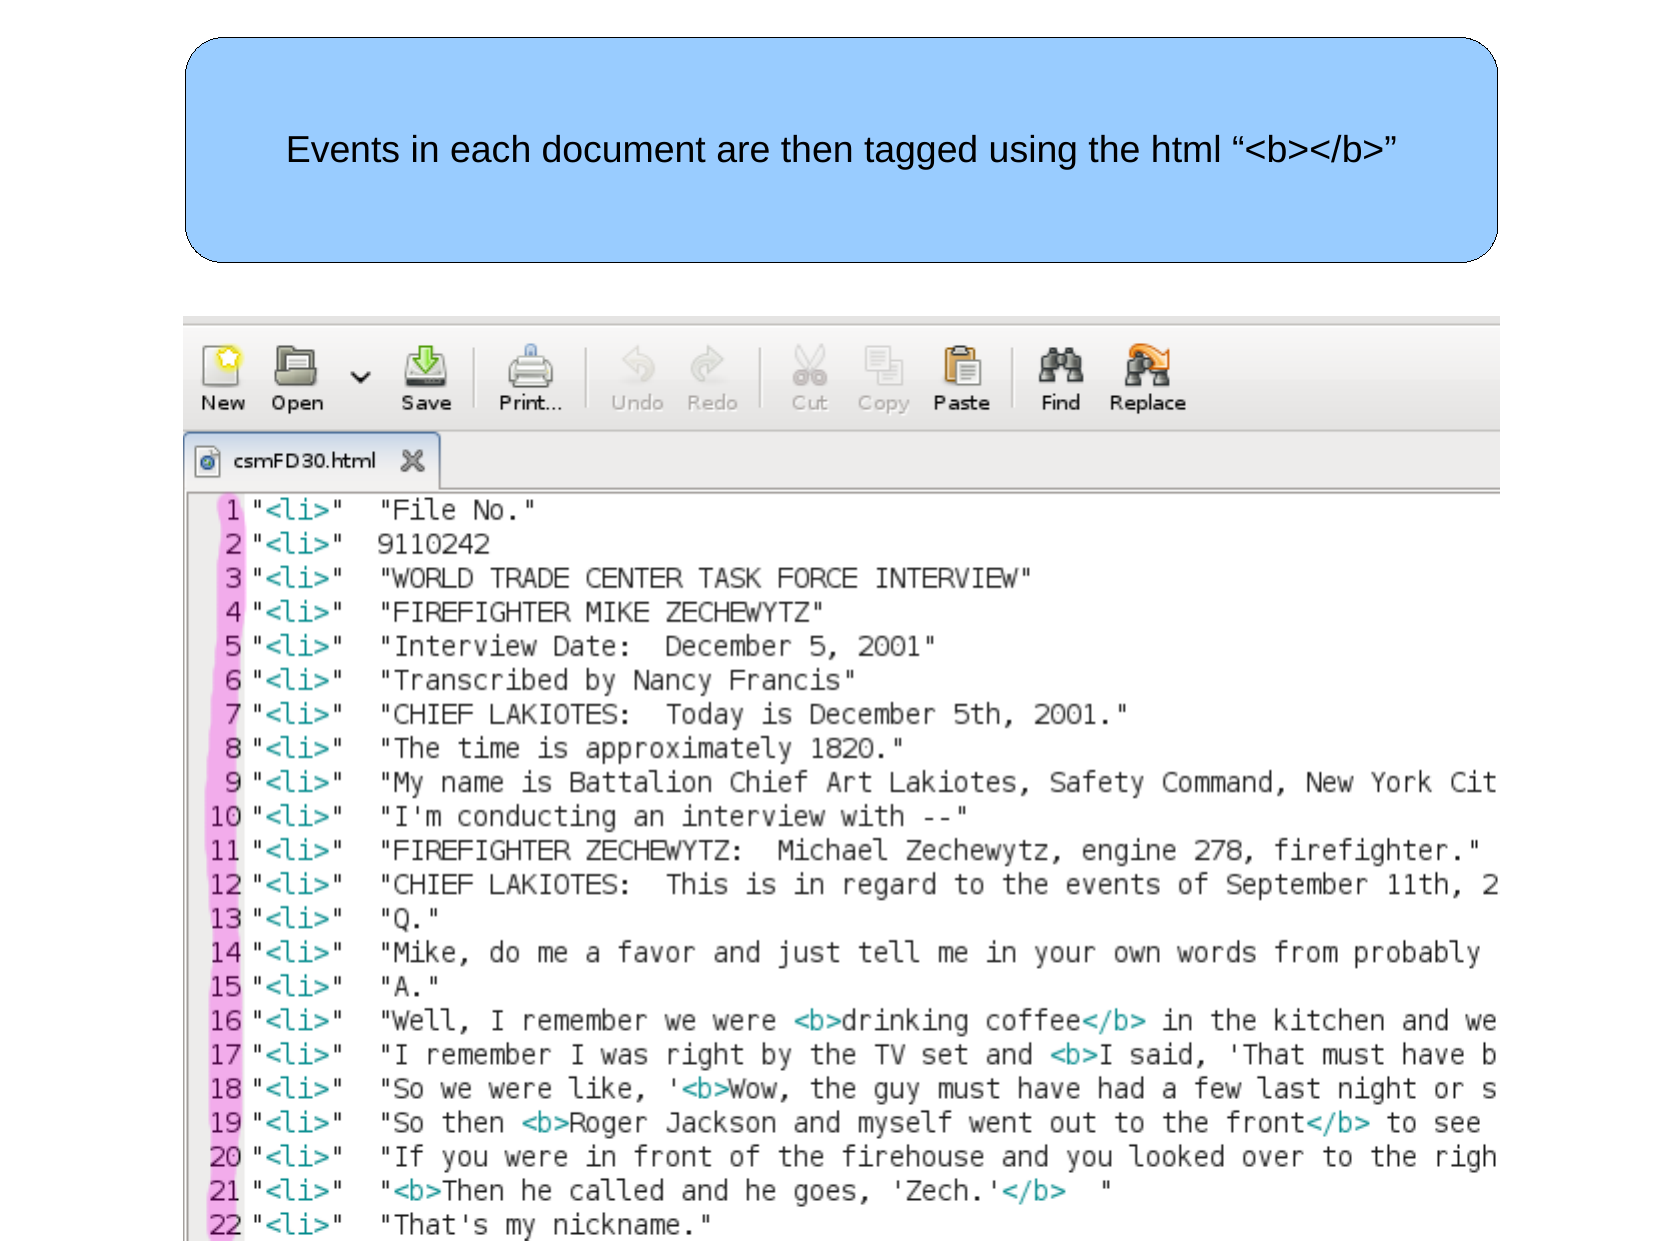

Events in each document are then tagged using the html “<b></b>”